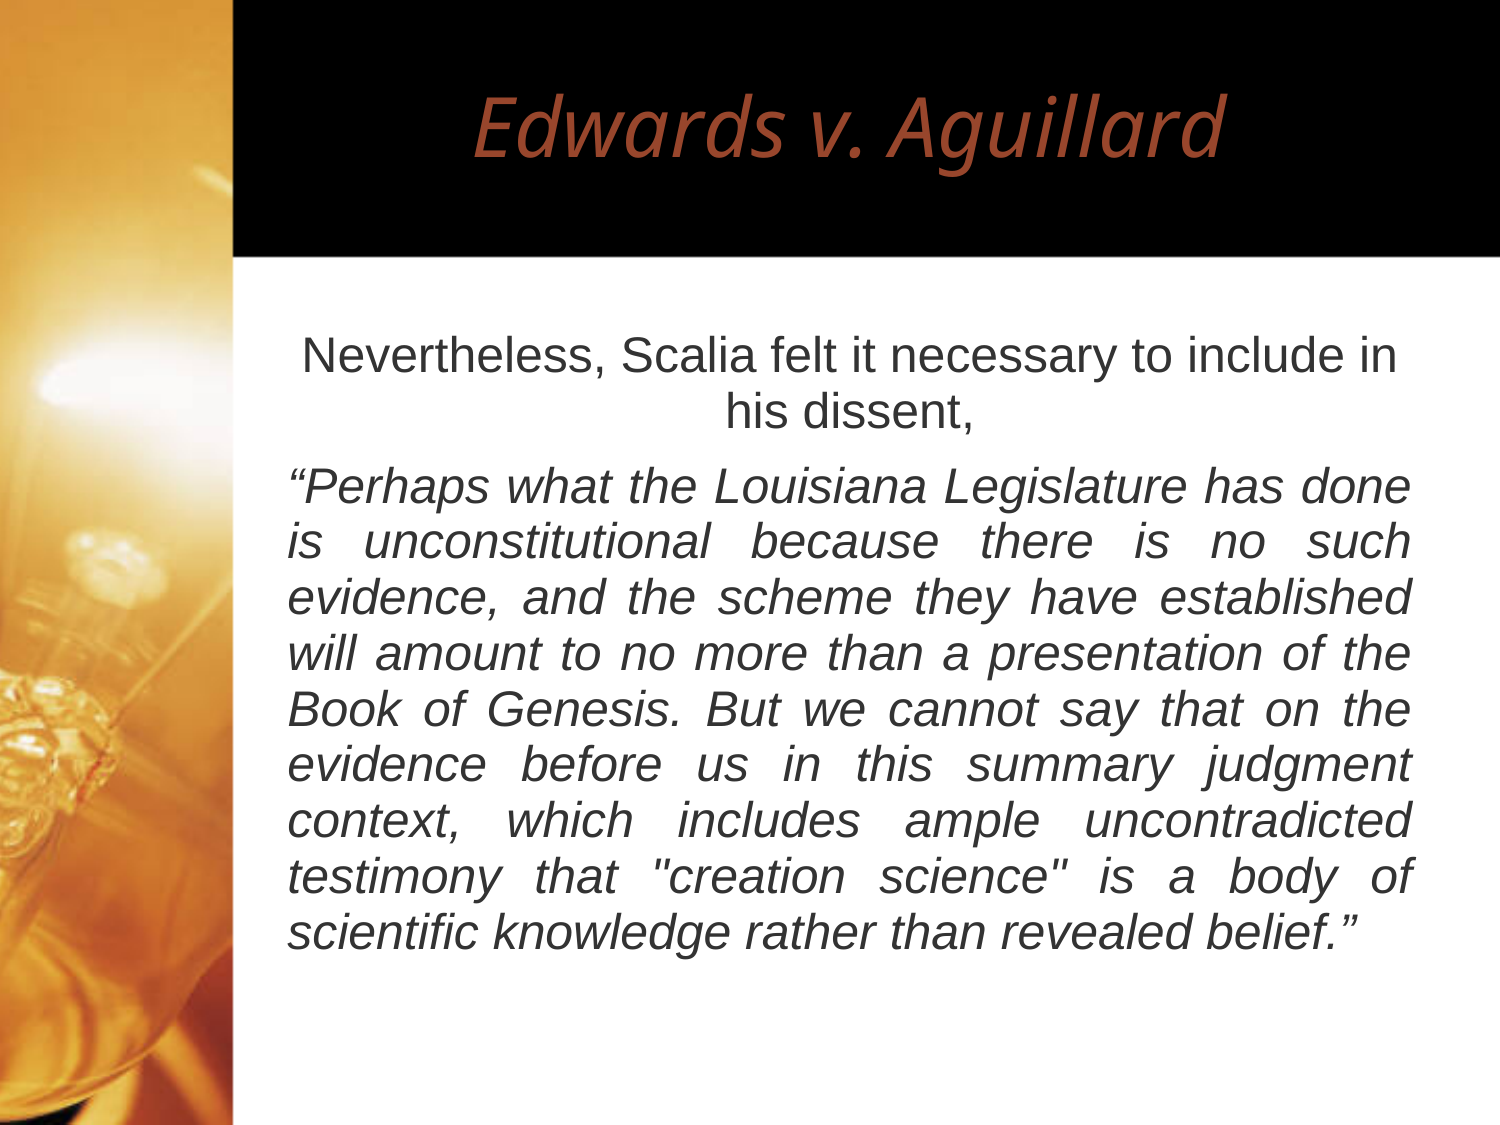

# Edwards v. Aguillard
Nevertheless, Scalia felt it necessary to include in his dissent,
“Perhaps what the Louisiana Legislature has done is unconstitutional because there is no such evidence, and the scheme they have established will amount to no more than a presentation of the Book of Genesis. But we cannot say that on the evidence before us in this summary judgment context, which includes ample uncontradicted testimony that "creation science" is a body of scientific knowledge rather than revealed belief.”